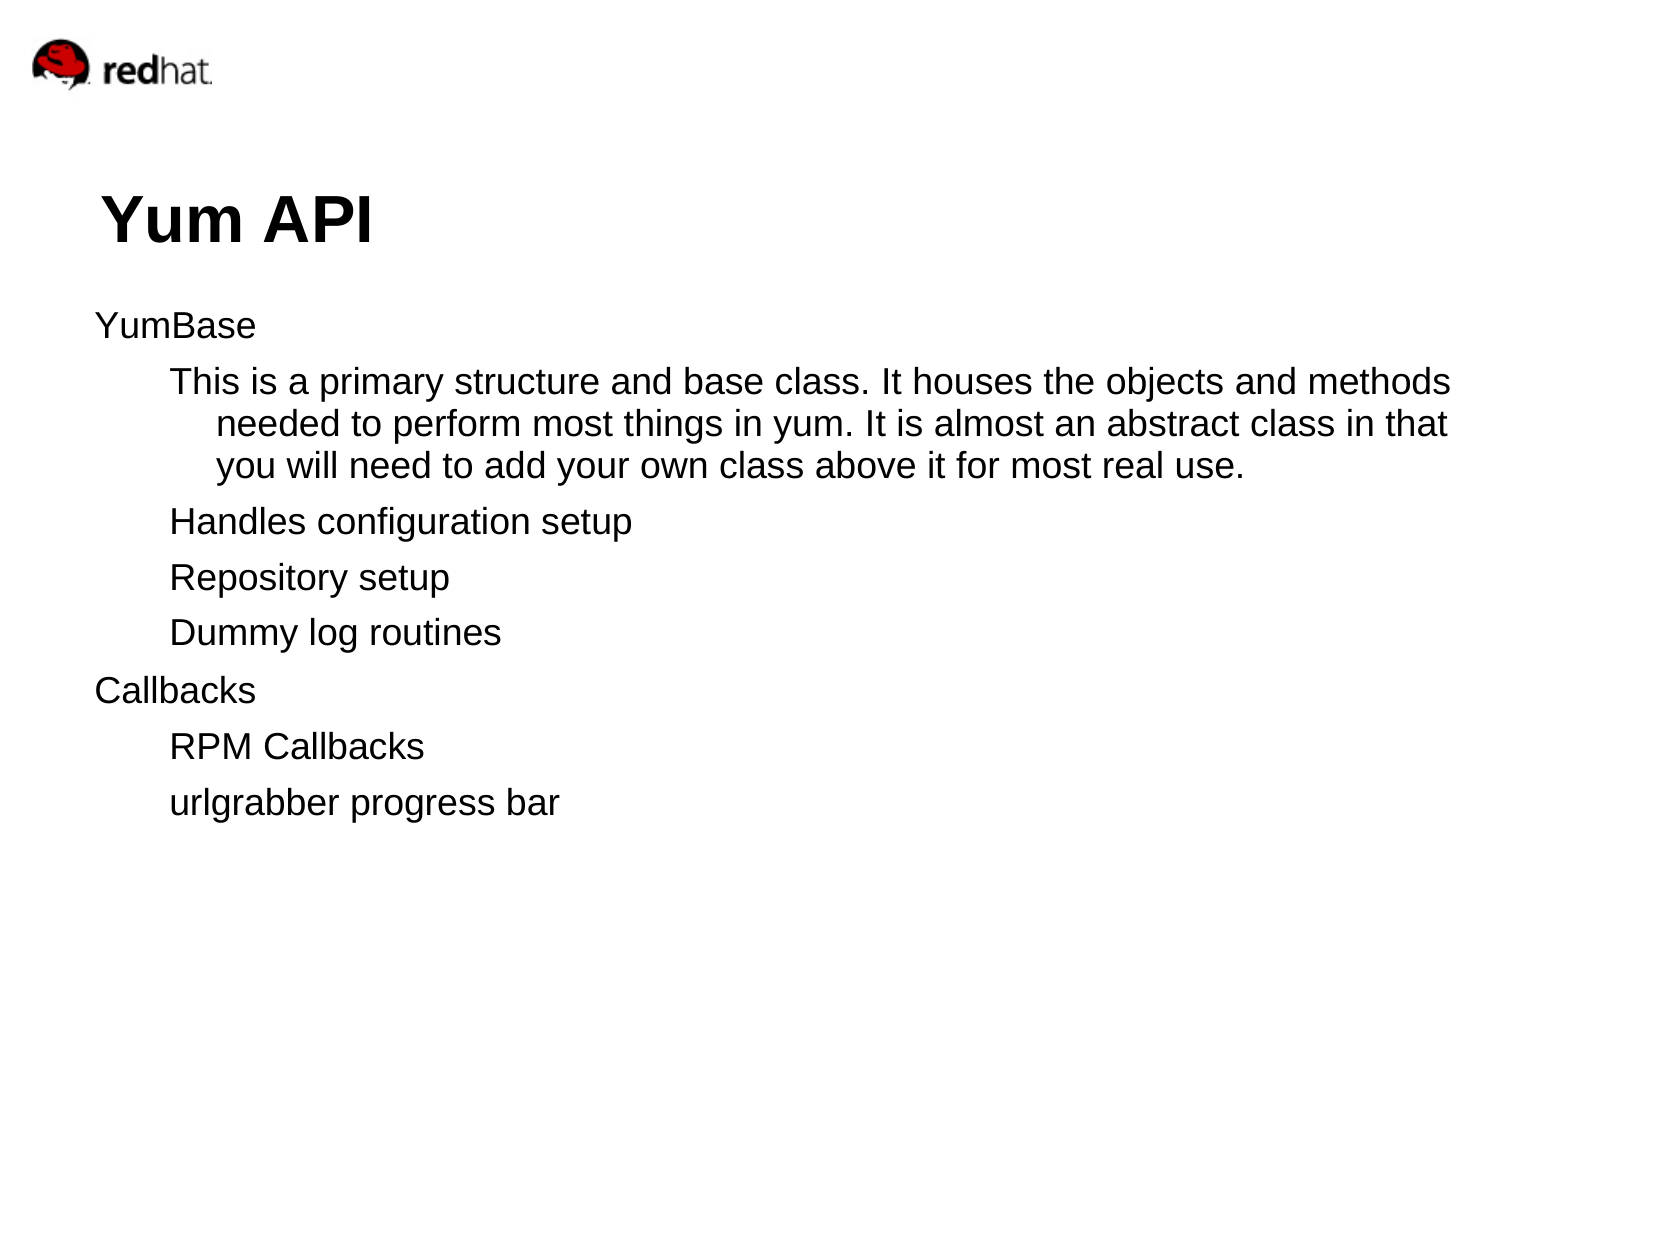

# Yum API
YumBase
This is a primary structure and base class. It houses the objects and methods needed to perform most things in yum. It is almost an abstract class in that you will need to add your own class above it for most real use.
Handles configuration setup
Repository setup
Dummy log routines
Callbacks
RPM Callbacks
urlgrabber progress bar